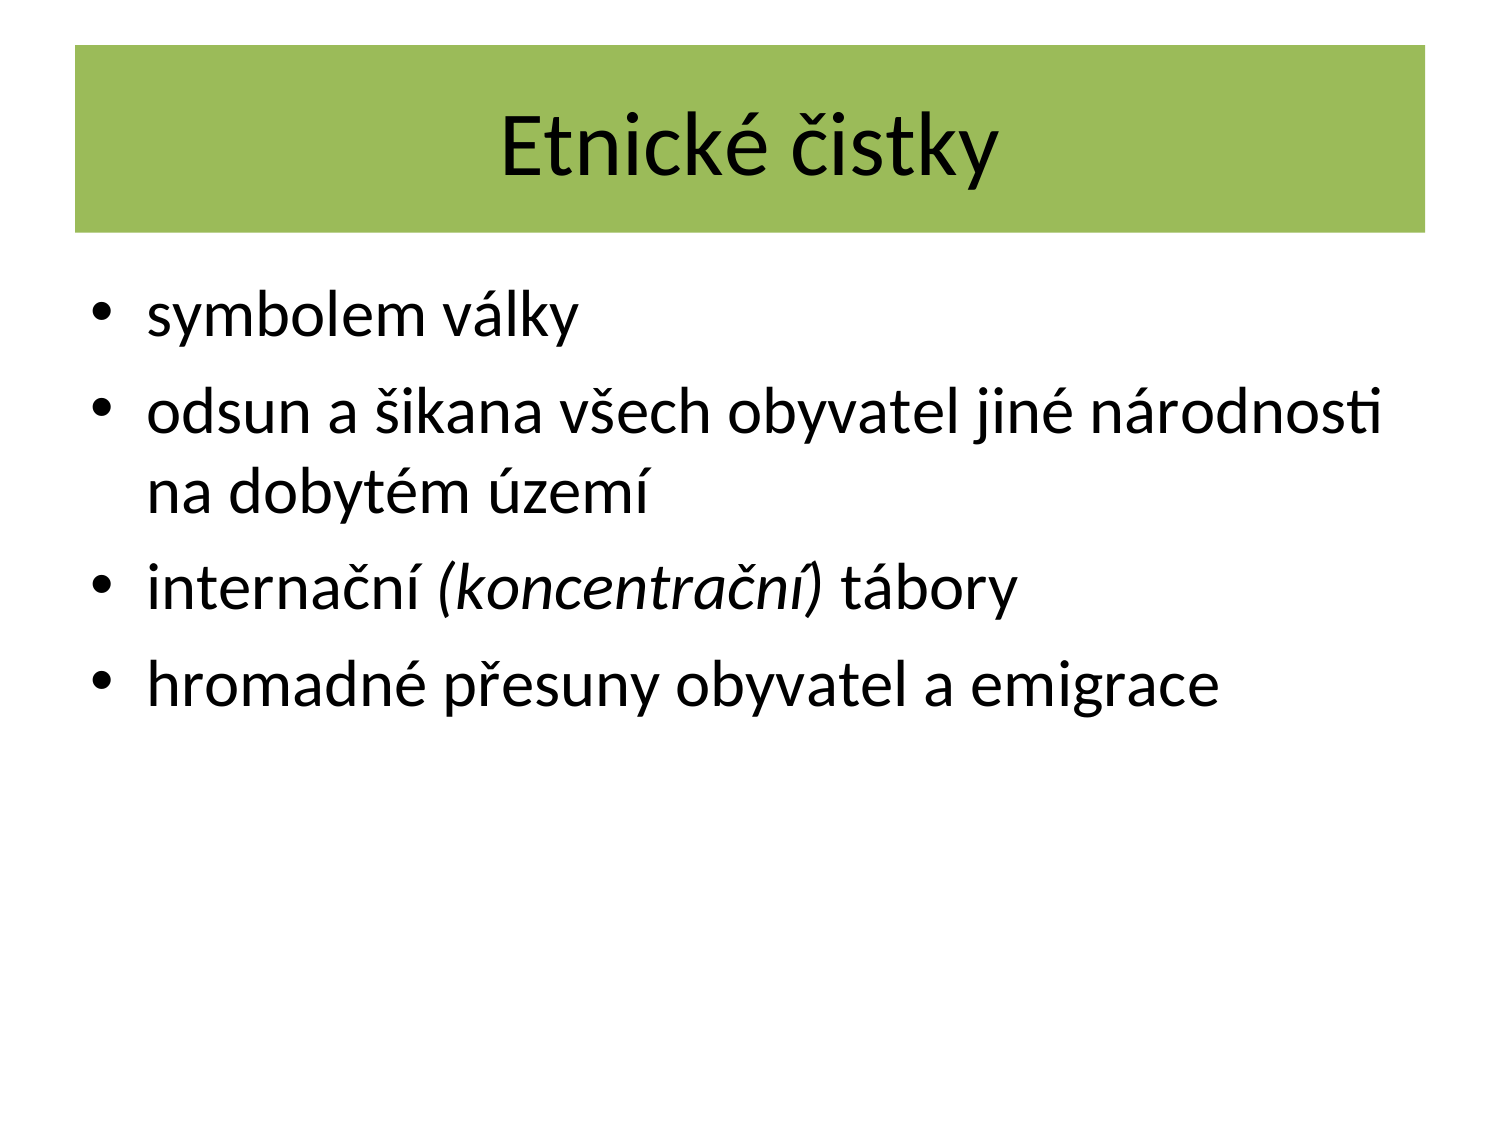

# Etnické čistky
symbolem války
odsun a šikana všech obyvatel jiné národnosti na dobytém území
internační (koncentrační) tábory
hromadné přesuny obyvatel a emigrace